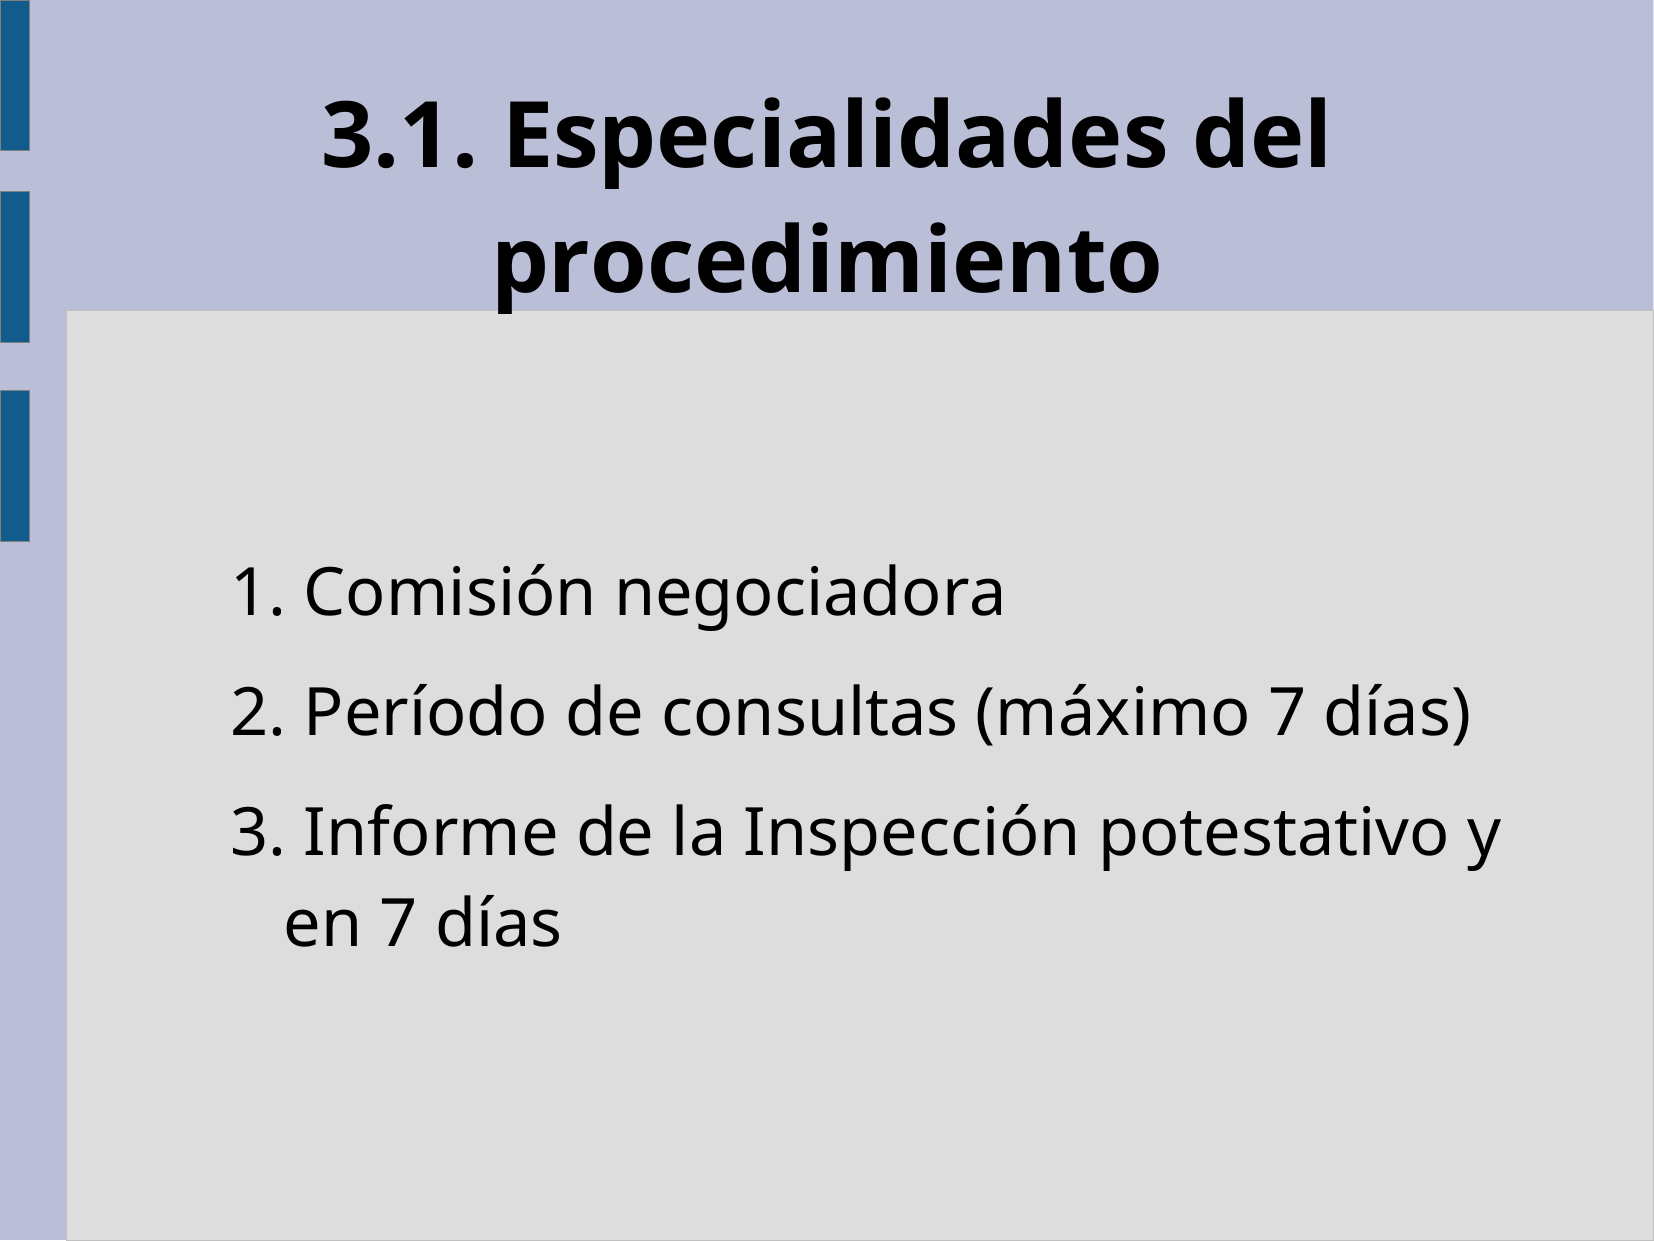

# 3.1. Especialidades del procedimiento
1. Comisión negociadora
2. Período de consultas (máximo 7 días)
3. Informe de la Inspección potestativo y en 7 días